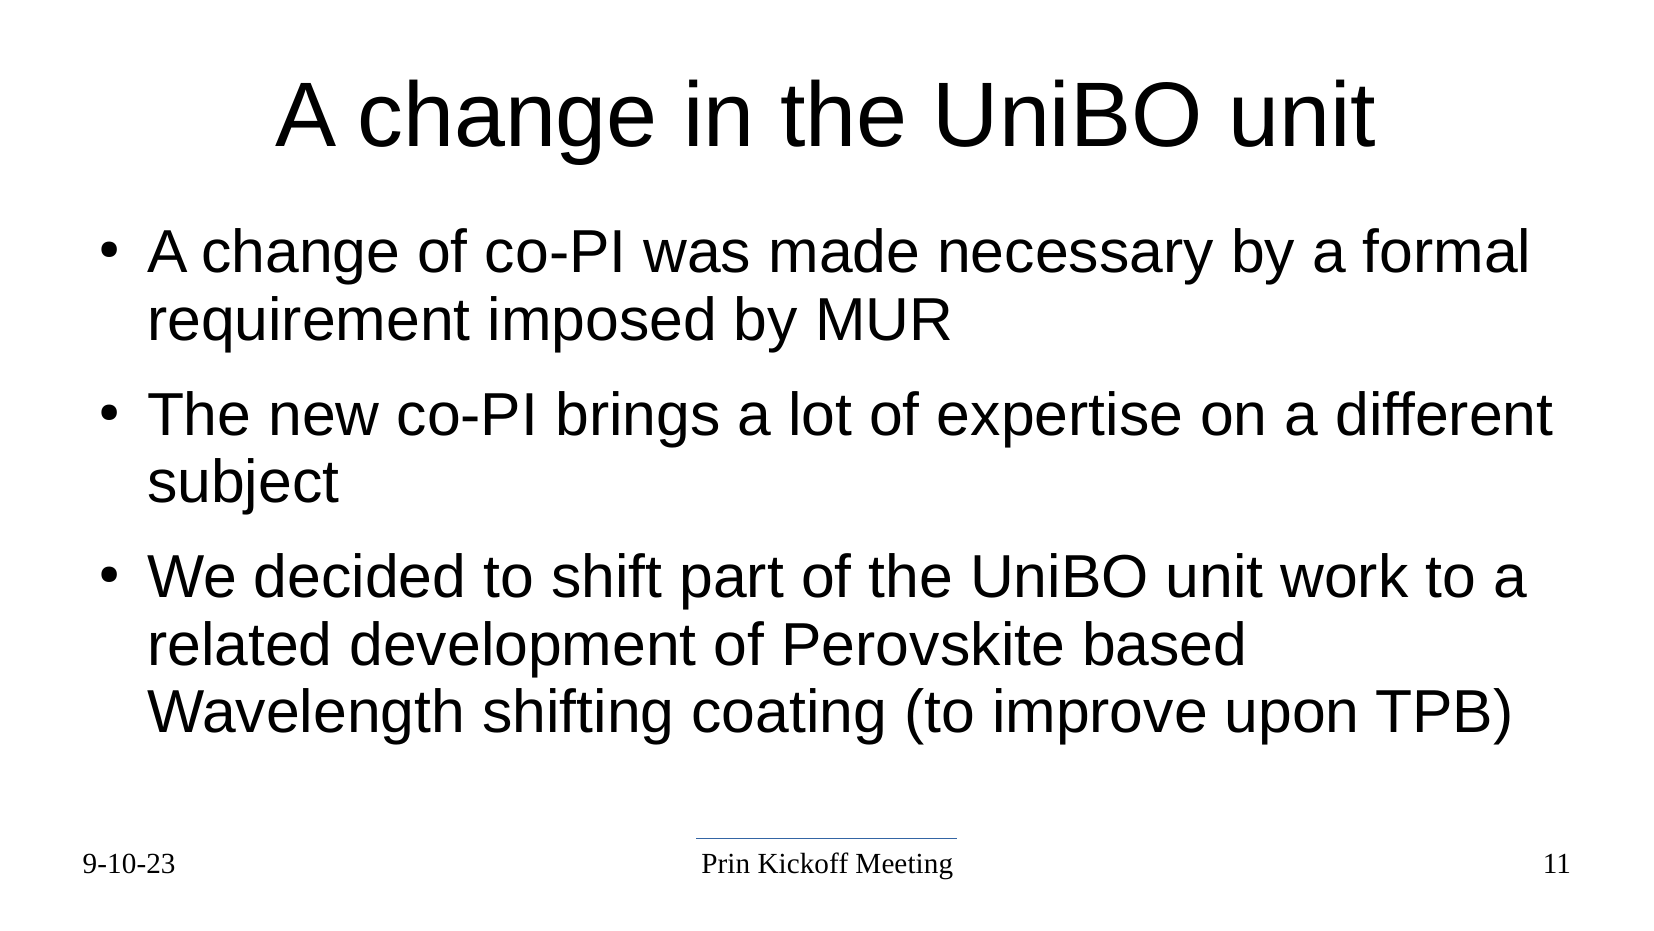

# A change in the UniBO unit
A change of co-PI was made necessary by a formal requirement imposed by MUR
The new co-PI brings a lot of expertise on a different subject
We decided to shift part of the UniBO unit work to a related development of Perovskite based Wavelength shifting coating (to improve upon TPB)
9-10-23
Prin Kickoff Meeting
11